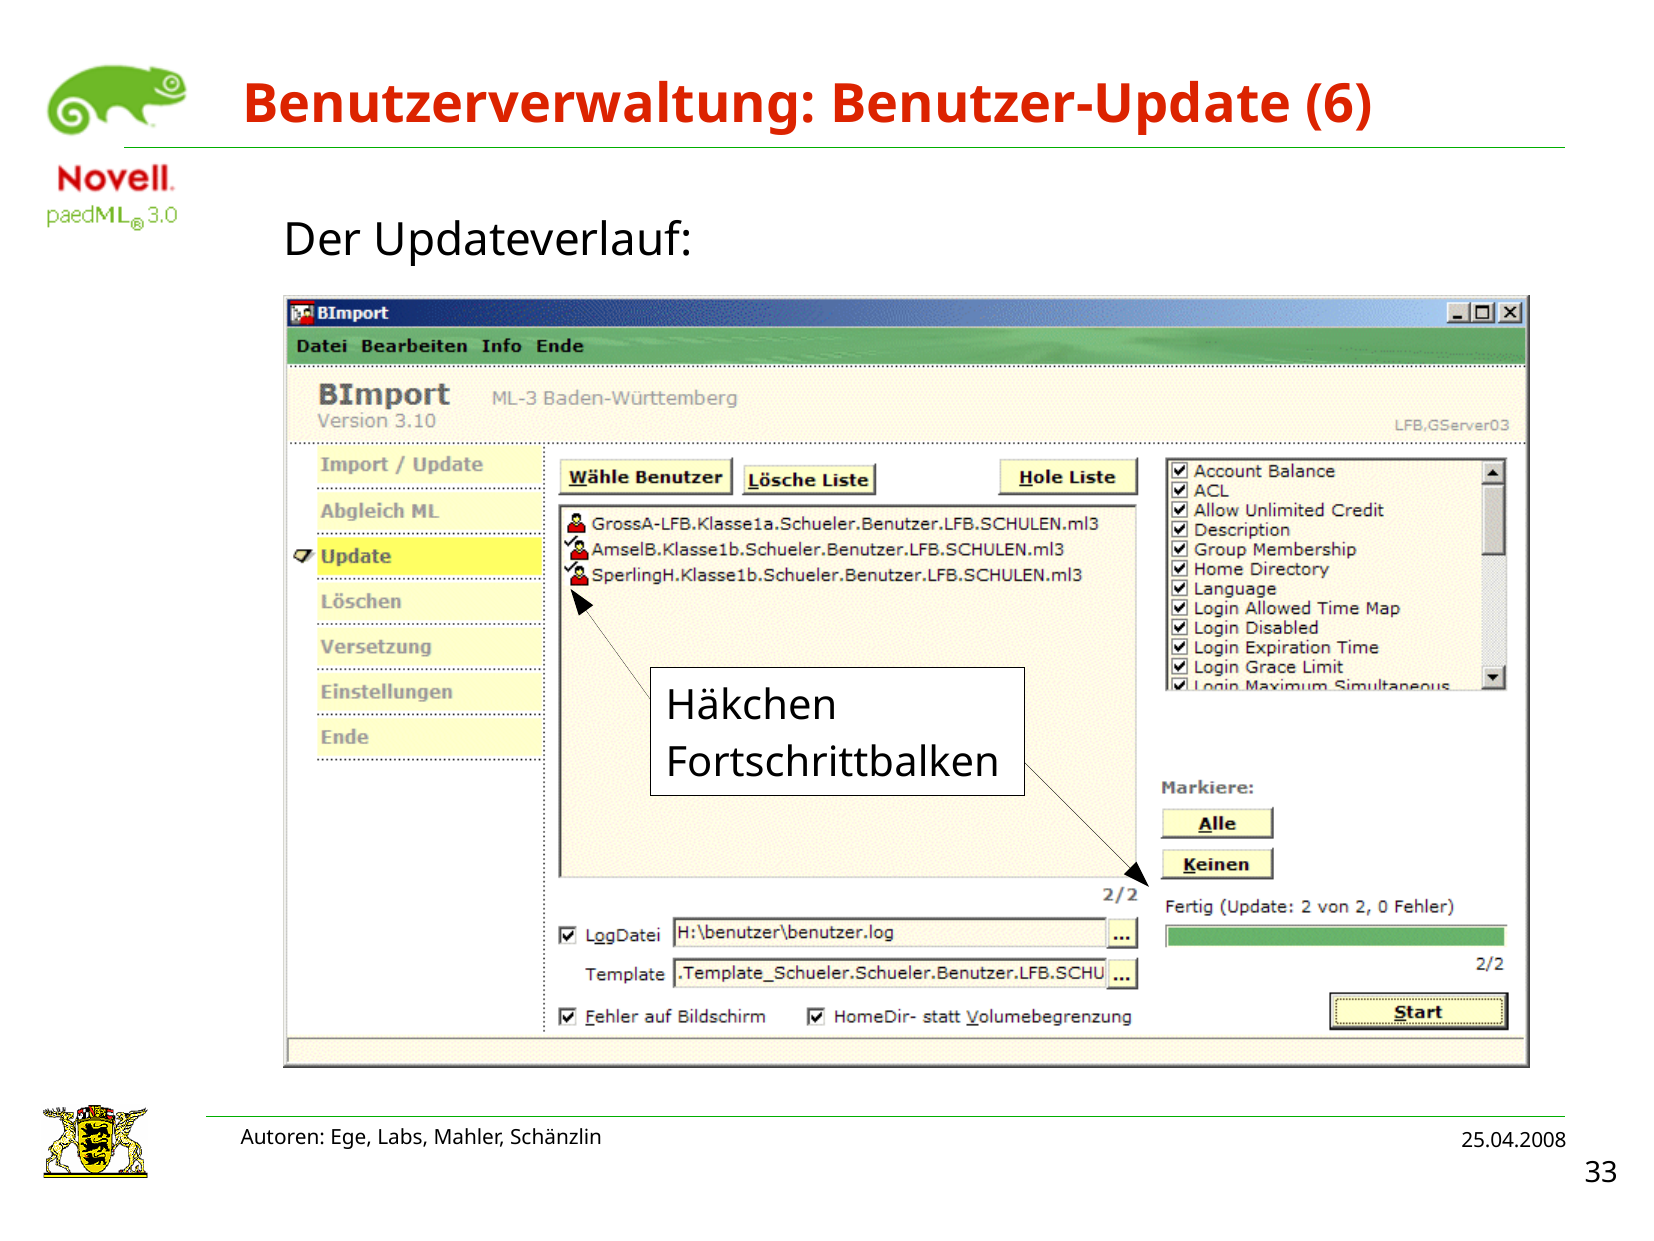

# Benutzerverwaltung: Benutzer-Update (6)
Der Updateverlauf:
Häkchen
Fortschrittbalken
Autoren: Ege, Labs, Mahler, Schänzlin
25.04.2008
33